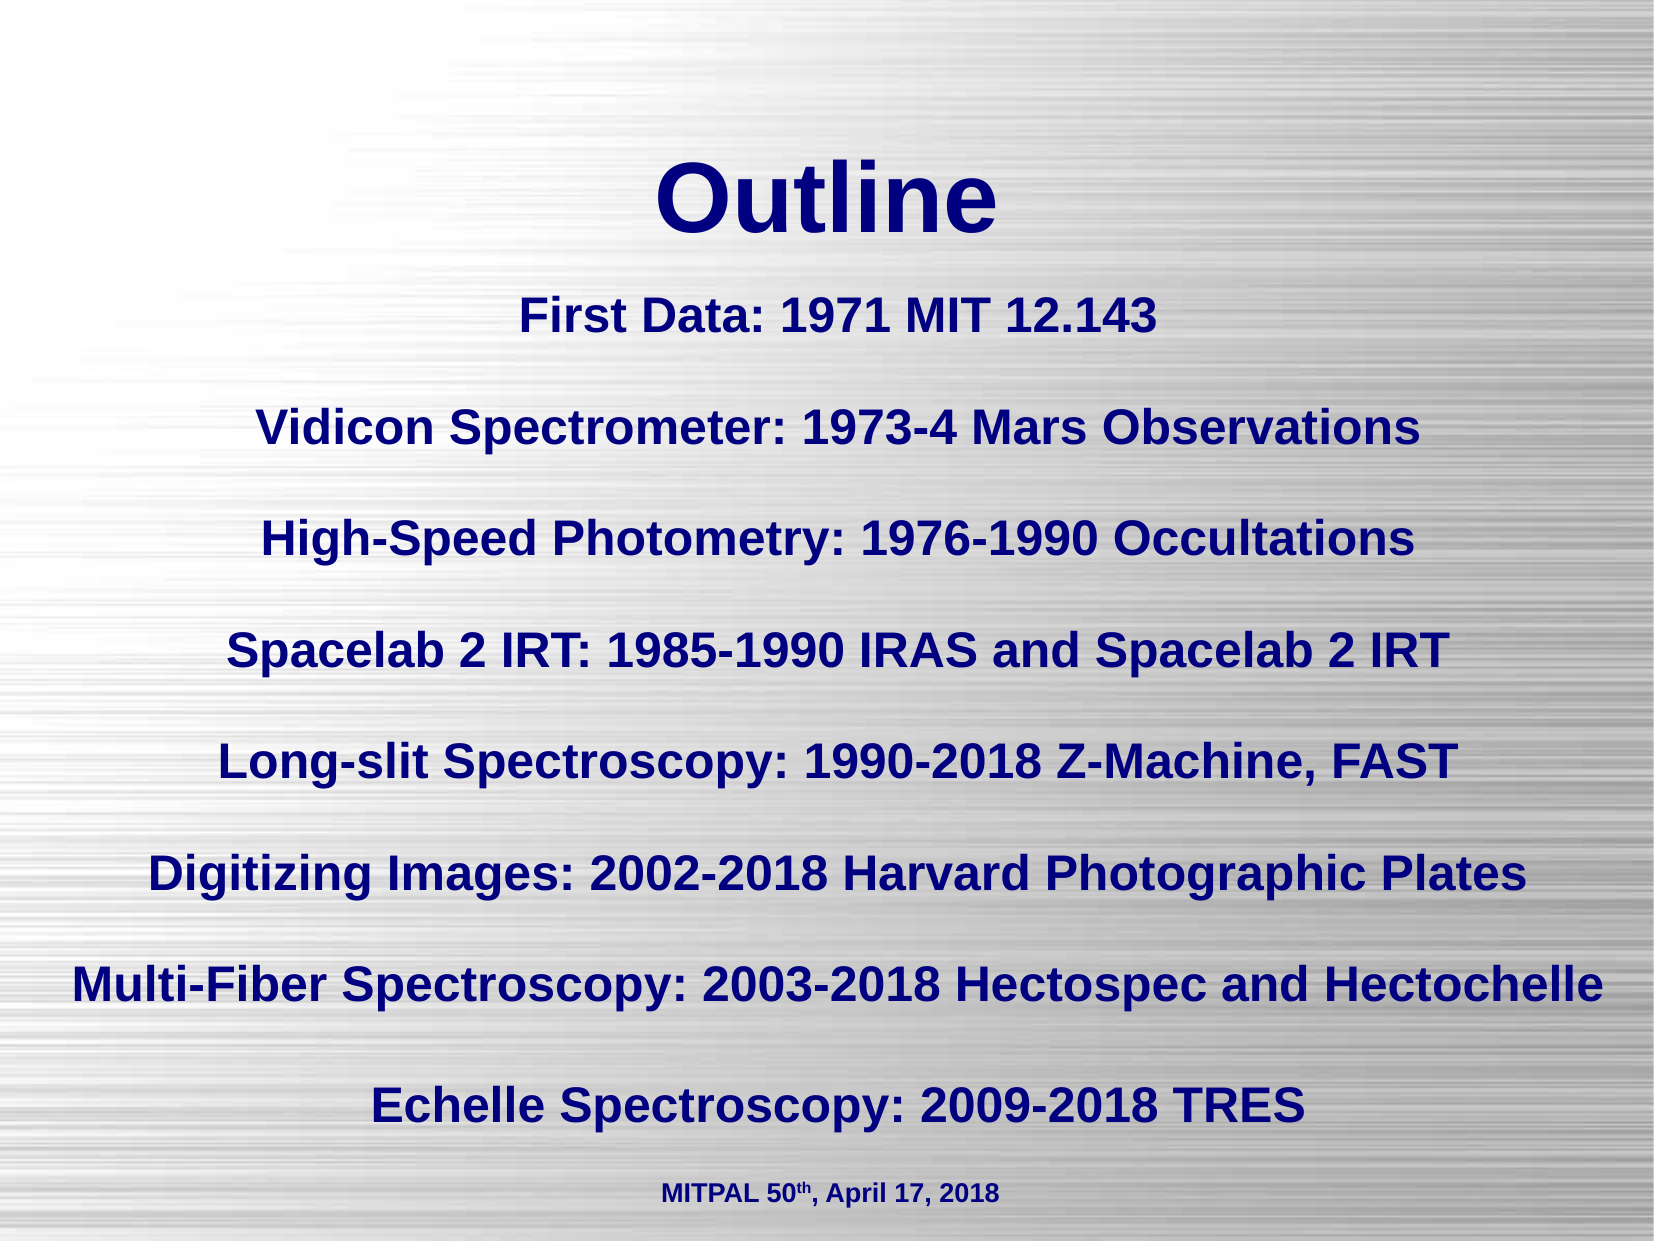

Outline
First Data: 1971 MIT 12.143
Vidicon Spectrometer: 1973-4 Mars Observations
High-Speed Photometry: 1976-1990 Occultations
Spacelab 2 IRT: 1985-1990 IRAS and Spacelab 2 IRT
Long-slit Spectroscopy: 1990-2018 Z-Machine, FAST
Digitizing Images: 2002-2018 Harvard Photographic Plates
Multi-Fiber Spectroscopy: 2003-2018 Hectospec and Hectochelle
Echelle Spectroscopy: 2009-2018 TRES
MITPAL 50th, April 17, 2018